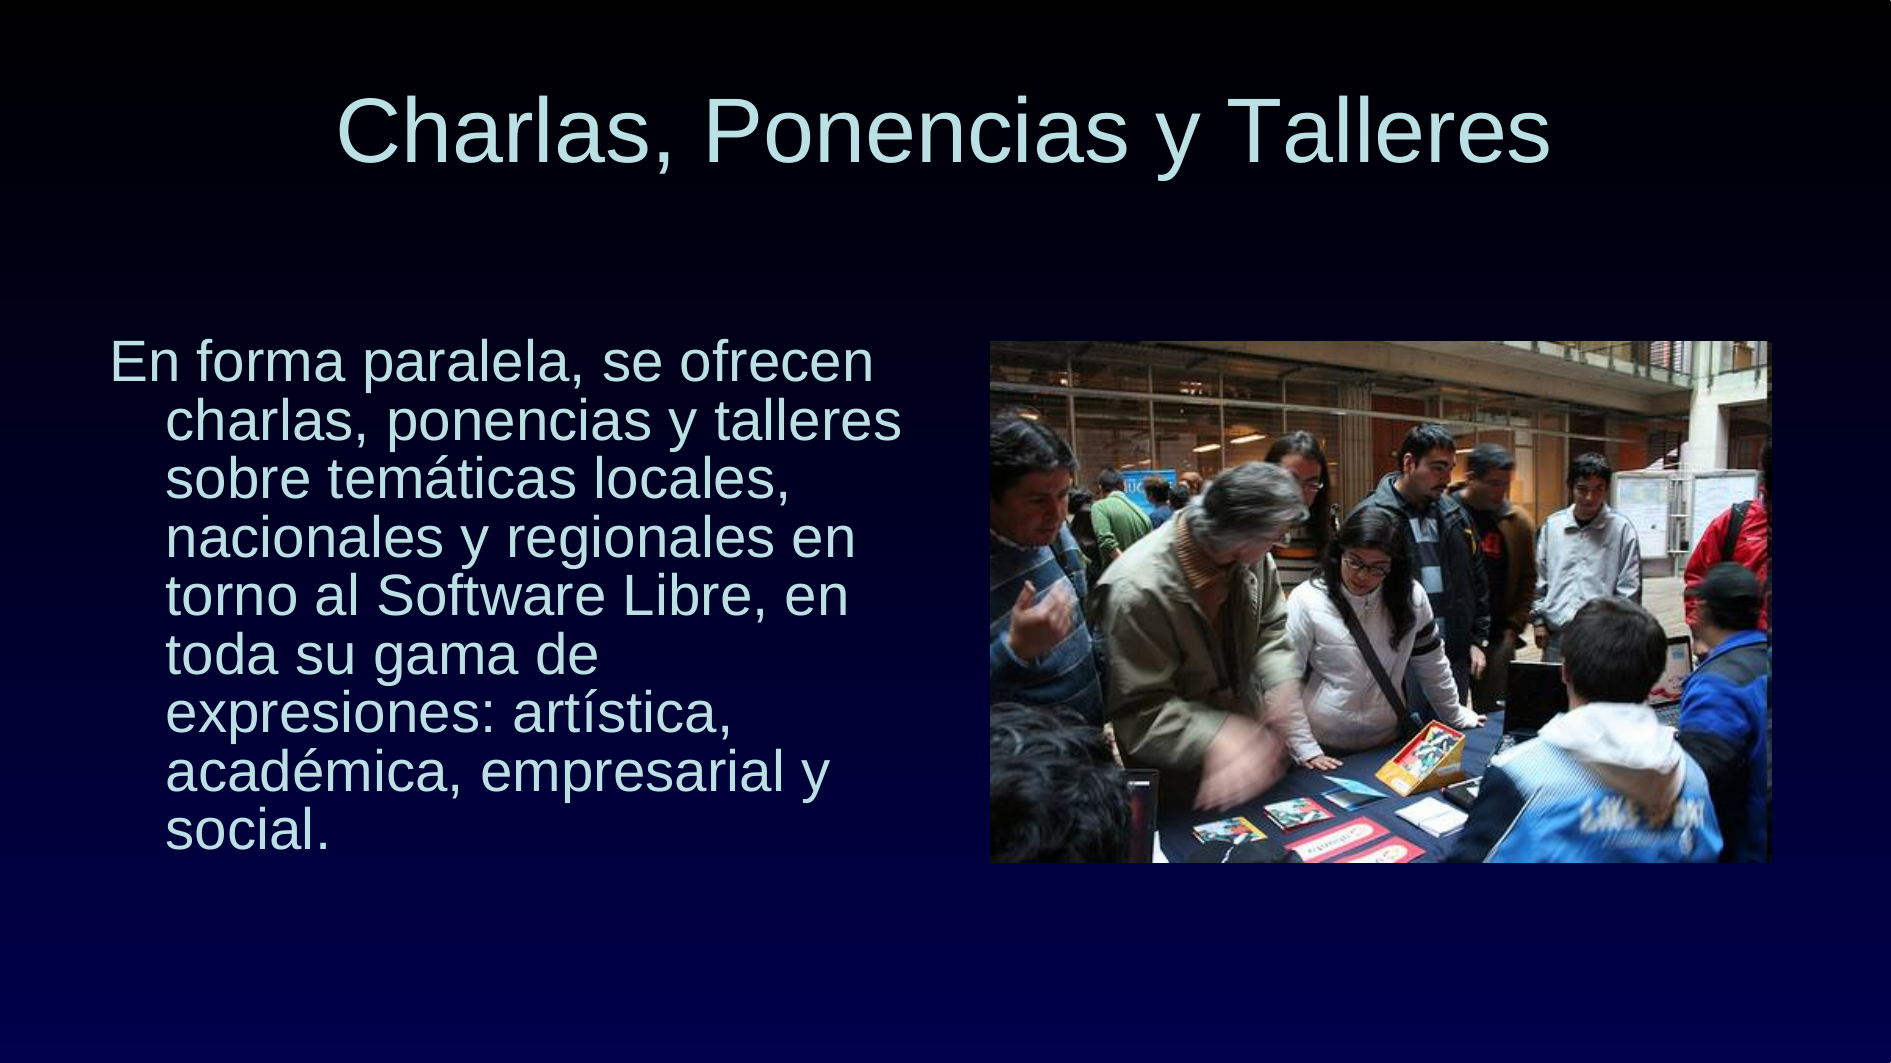

# Charlas, Ponencias y Talleres
En forma paralela, se ofrecen charlas, ponencias y talleres sobre temáticas locales, nacionales y regionales en torno al Software Libre, en toda su gama de expresiones: artística, académica, empresarial y social.